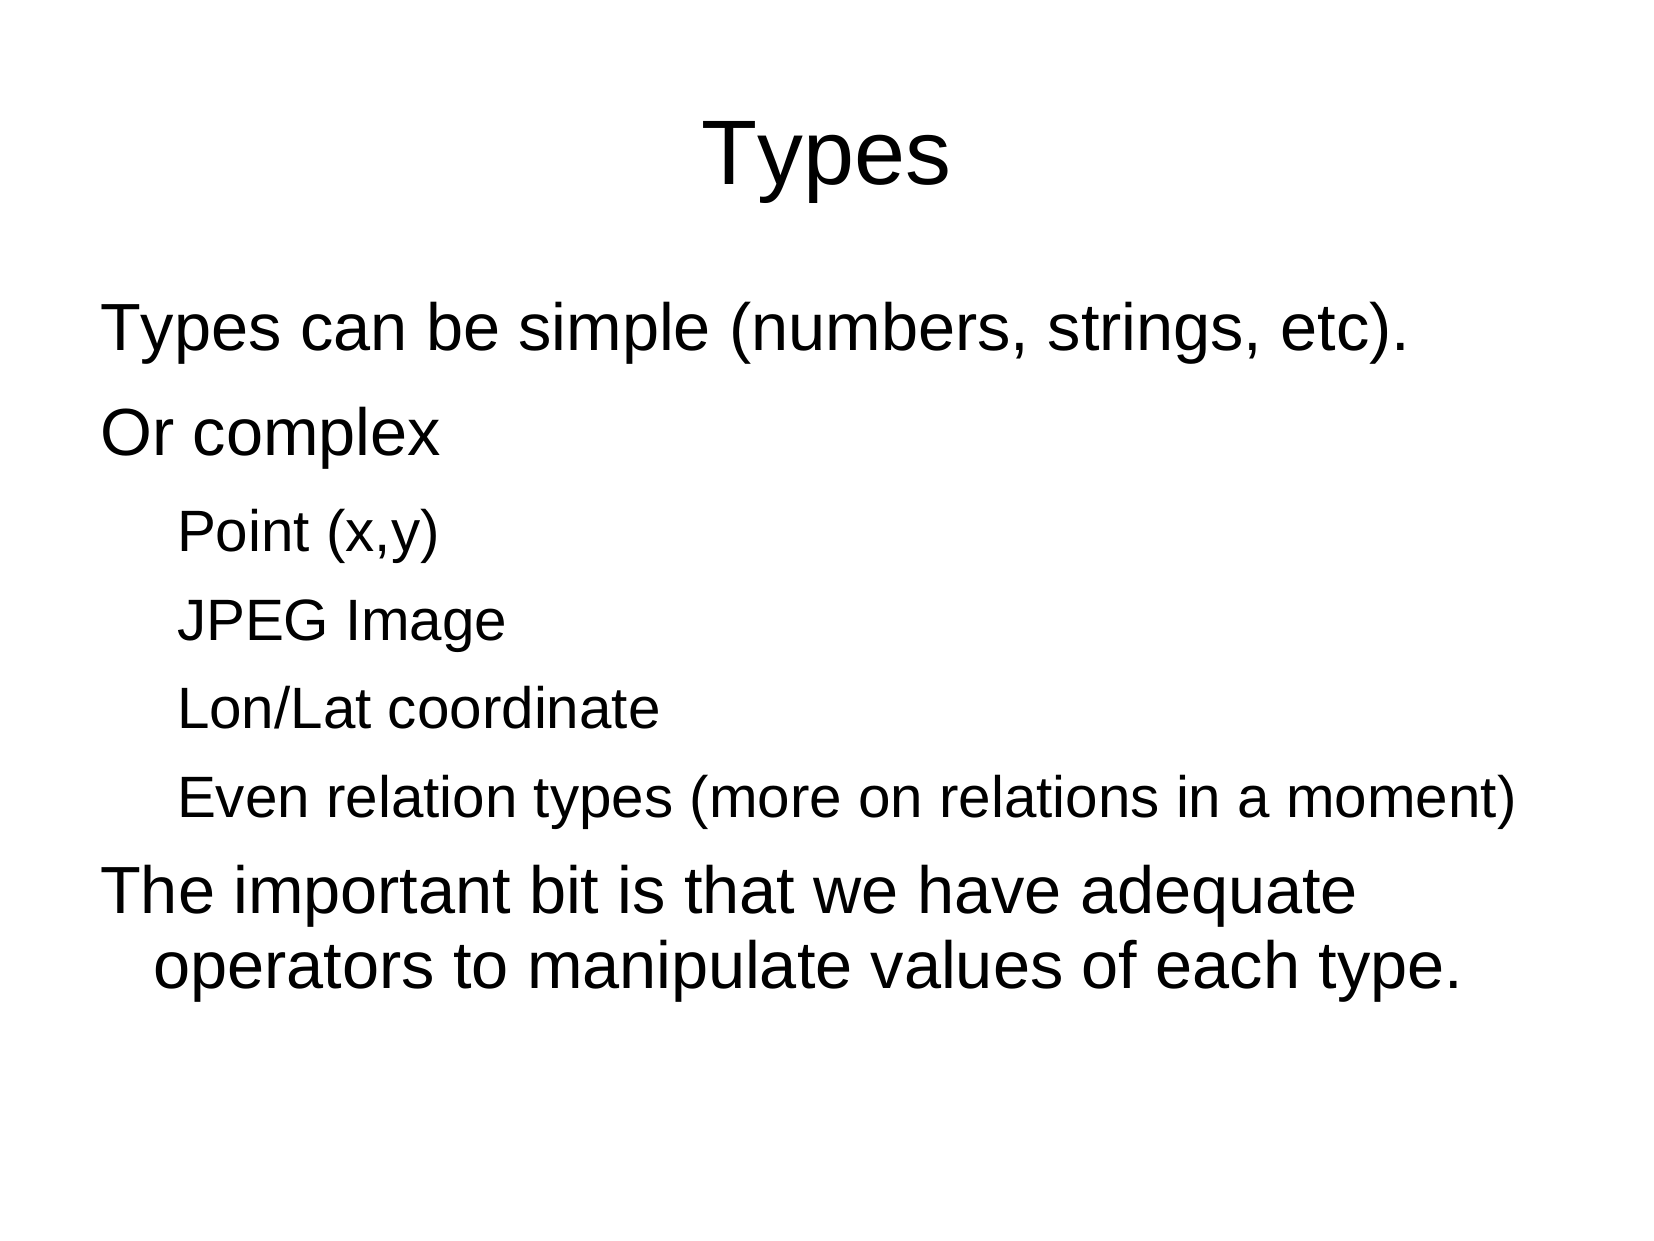

# Types
Types can be simple (numbers, strings, etc).
Or complex
Point (x,y)
JPEG Image
Lon/Lat coordinate
Even relation types (more on relations in a moment)
The important bit is that we have adequate operators to manipulate values of each type.